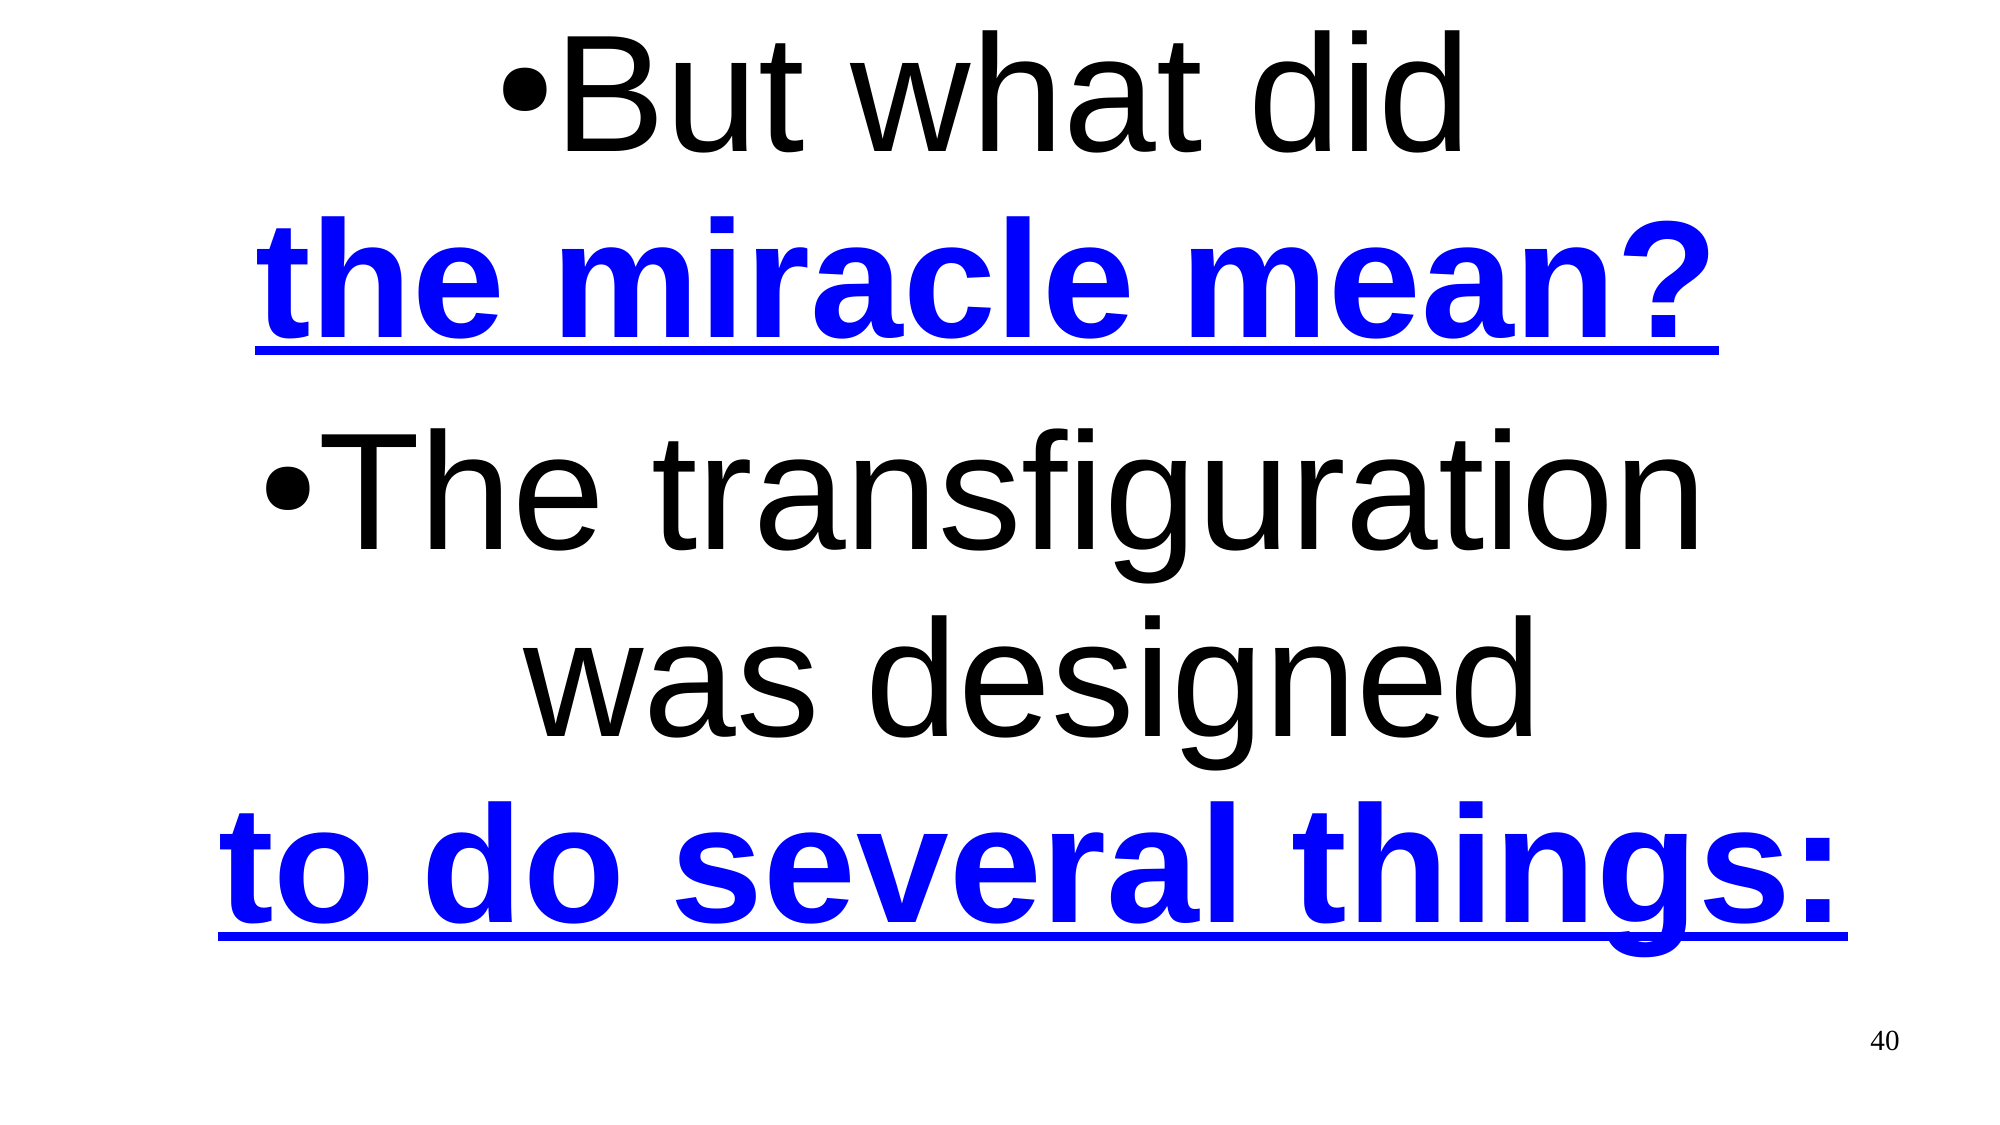

# But what did the miracle mean?
The transfiguration
was designed
to do several things:
40